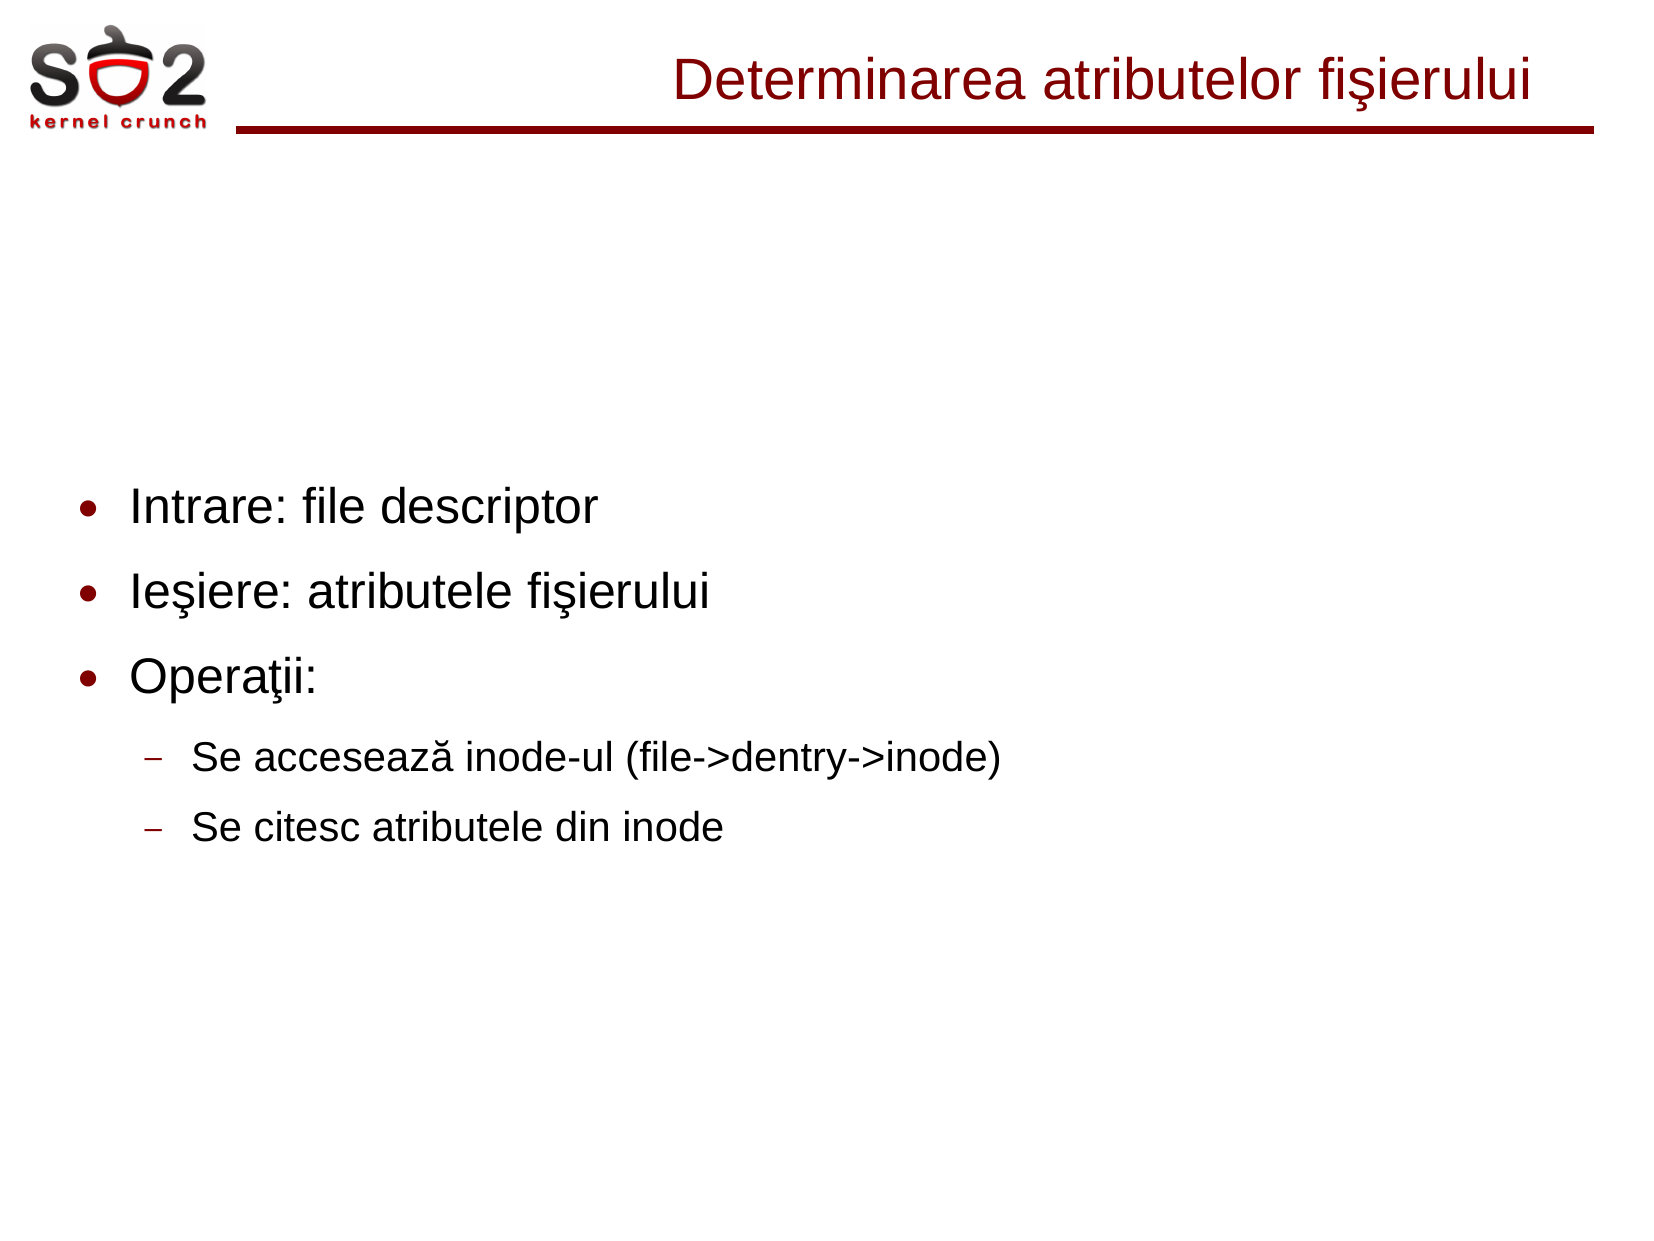

# Determinarea atributelor fişierului
Intrare: file descriptor
Ieşiere: atributele fişierului
Operaţii:
Se accesează inode-ul (file->dentry->inode)
Se citesc atributele din inode